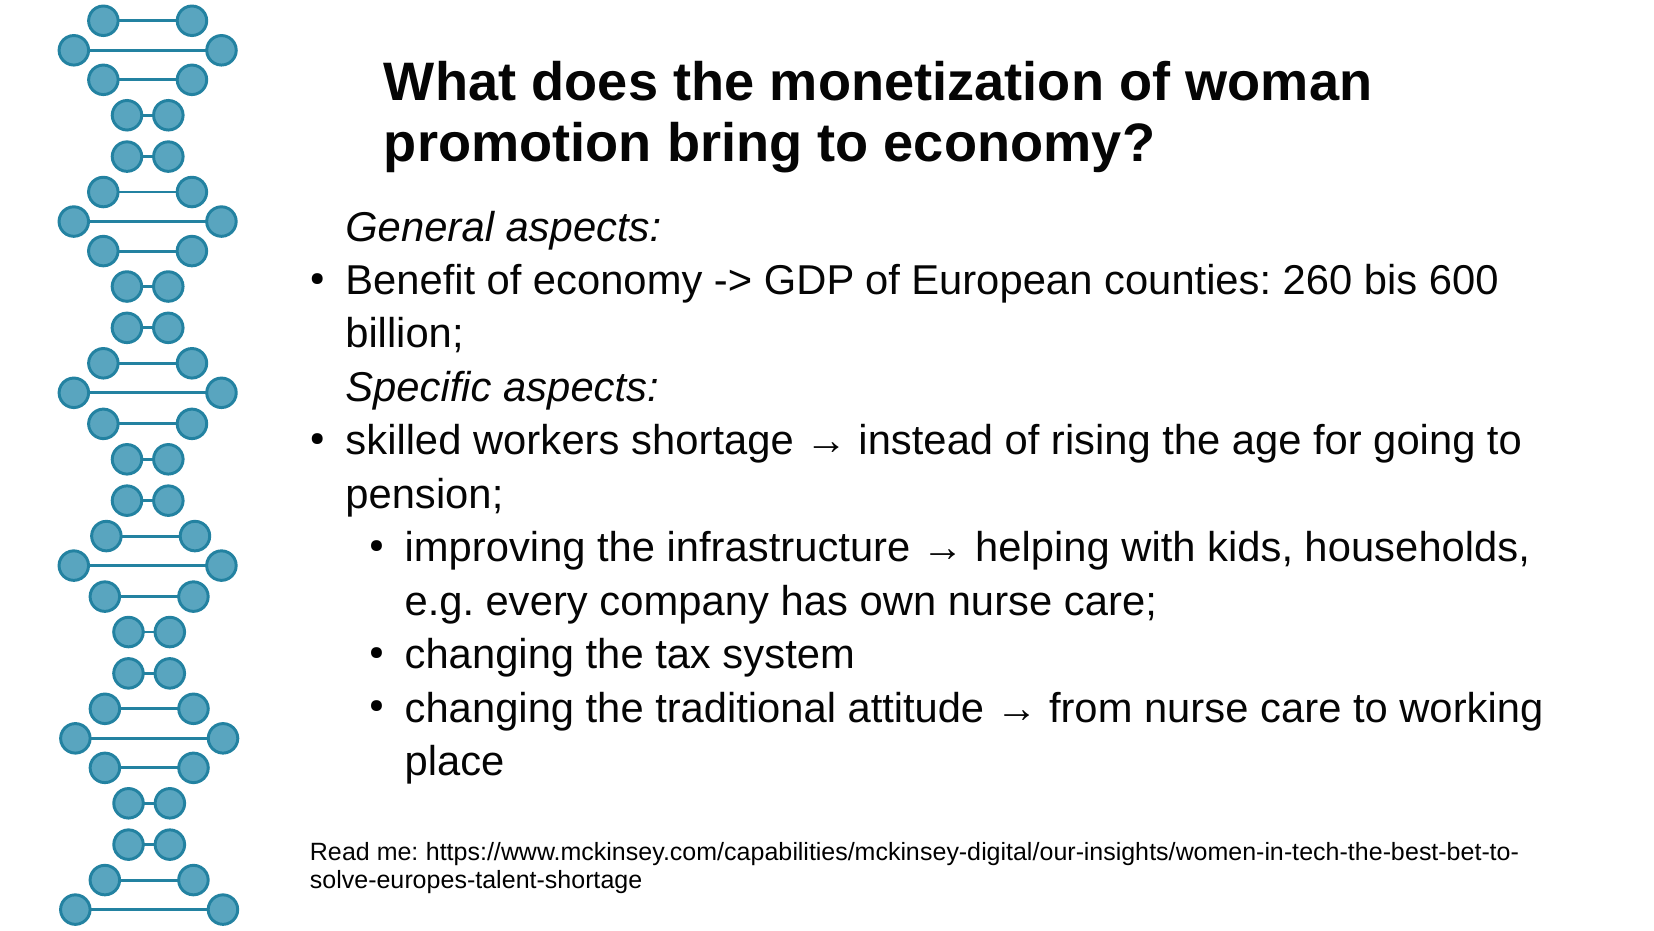

# What does the monetization of woman promotion bring to economy?
General aspects:
Benefit of economy -> GDP of European counties: 260 bis 600 billion;
Specific aspects:
skilled workers shortage → instead of rising the age for going to pension;
improving the infrastructure → helping with kids, households, e.g. every company has own nurse care;
changing the tax system
changing the traditional attitude → from nurse care to working place
Read me: https://www.mckinsey.com/capabilities/mckinsey-digital/our-insights/women-in-tech-the-best-bet-to-solve-europes-talent-shortage